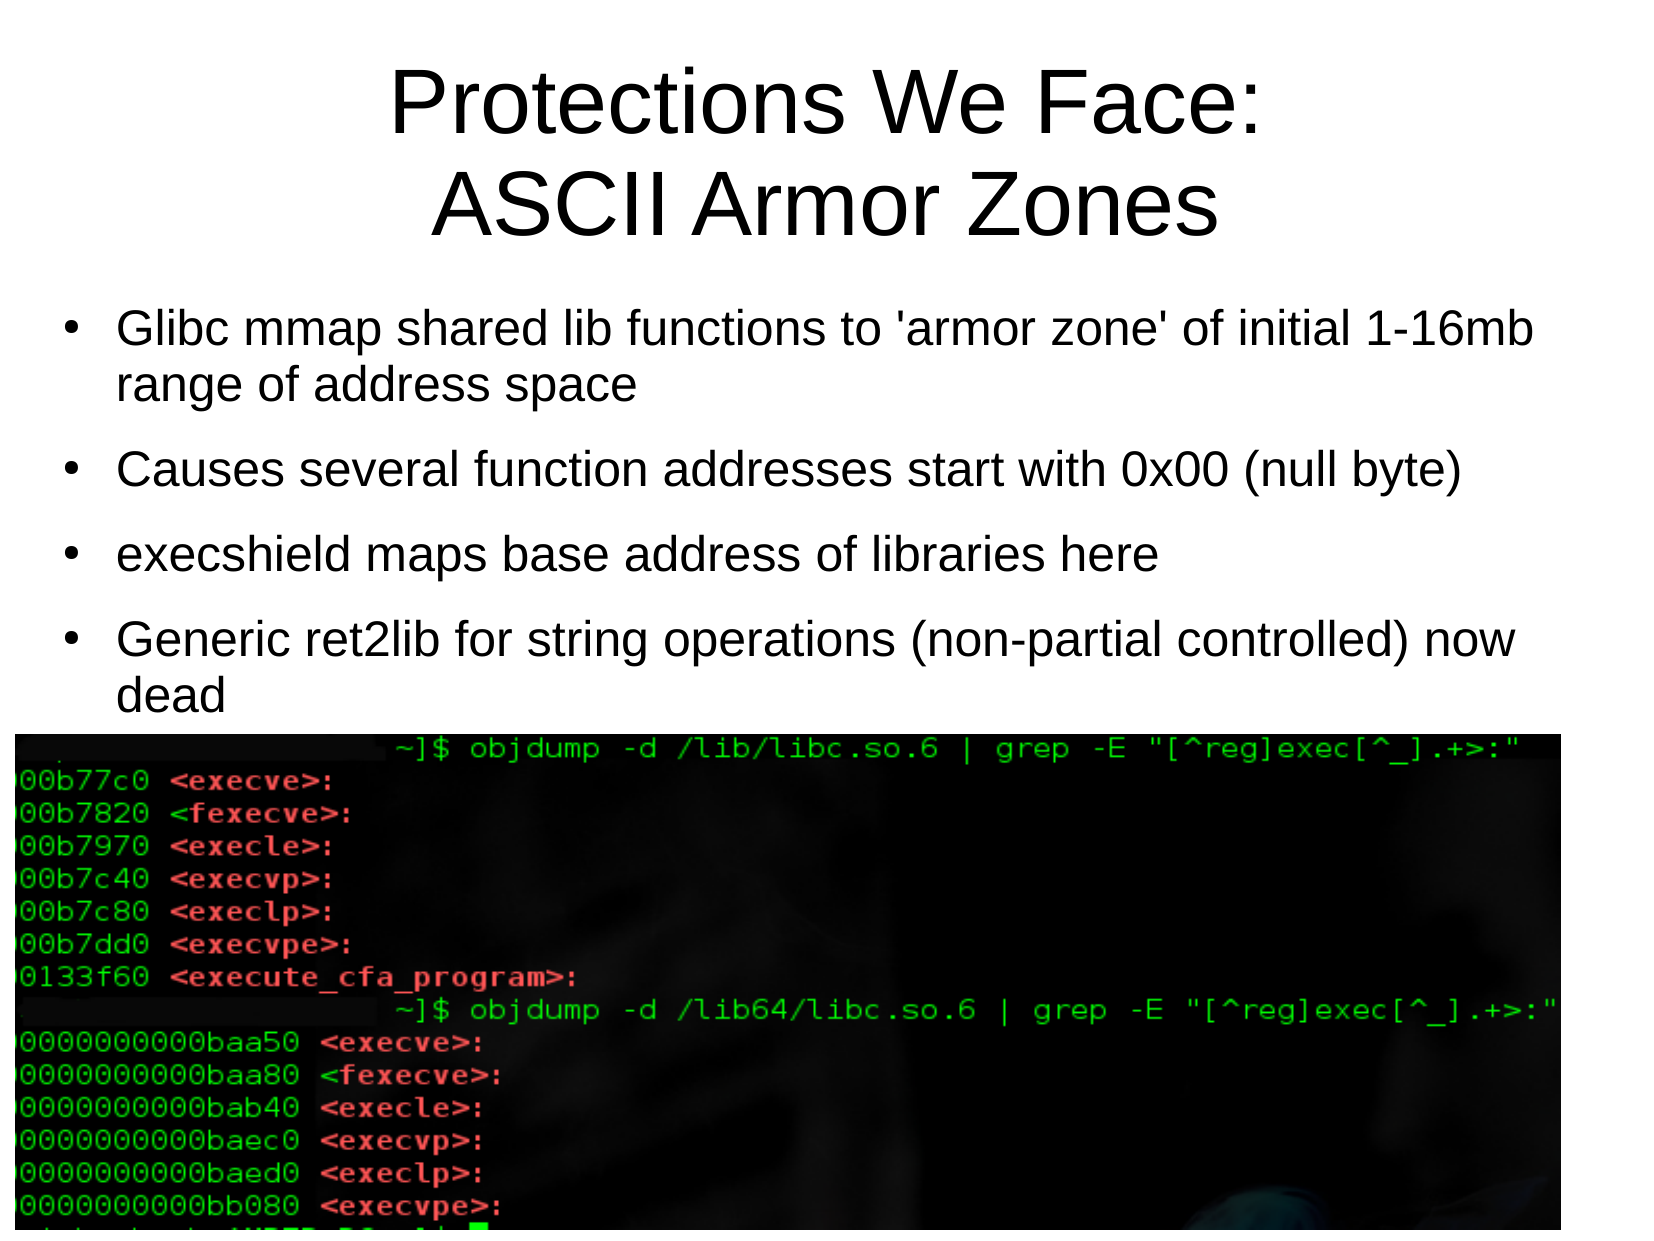

# Protections We Face: ASCII Armor Zones
Glibc mmap shared lib functions to 'armor zone' of initial 1-16mb range of address space
Causes several function addresses start with 0x00 (null byte)
execshield maps base address of libraries here
Generic ret2lib for string operations (non-partial controlled) now dead